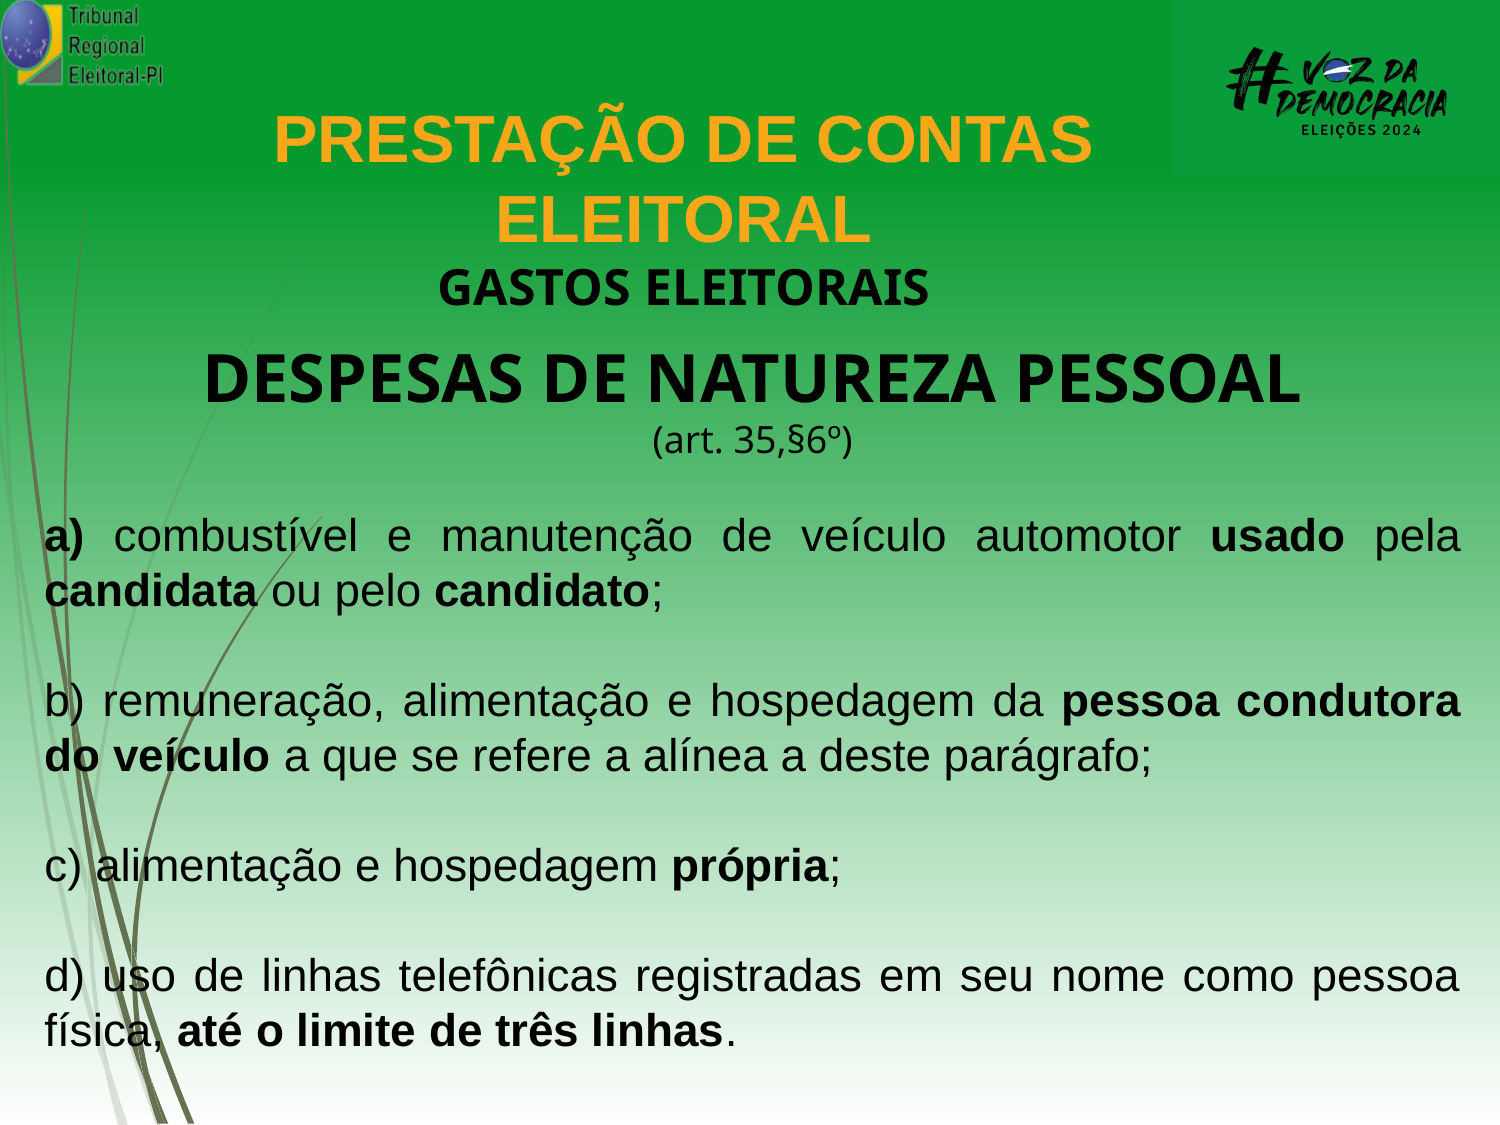

PRESTAÇÃO DE CONTAS
ELEITORAL
GASTOS ELEITORAIS
DESPESAS DE NATUREZA PESSOAL
 (art. 35,§6º)
a) combustível e manutenção de veículo automotor usado pela candidata ou pelo candidato;
b) remuneração, alimentação e hospedagem da pessoa condutora do veículo a que se refere a alínea a deste parágrafo;
c) alimentação e hospedagem própria;
d) uso de linhas telefônicas registradas em seu nome como pessoa física, até o limite de três linhas.